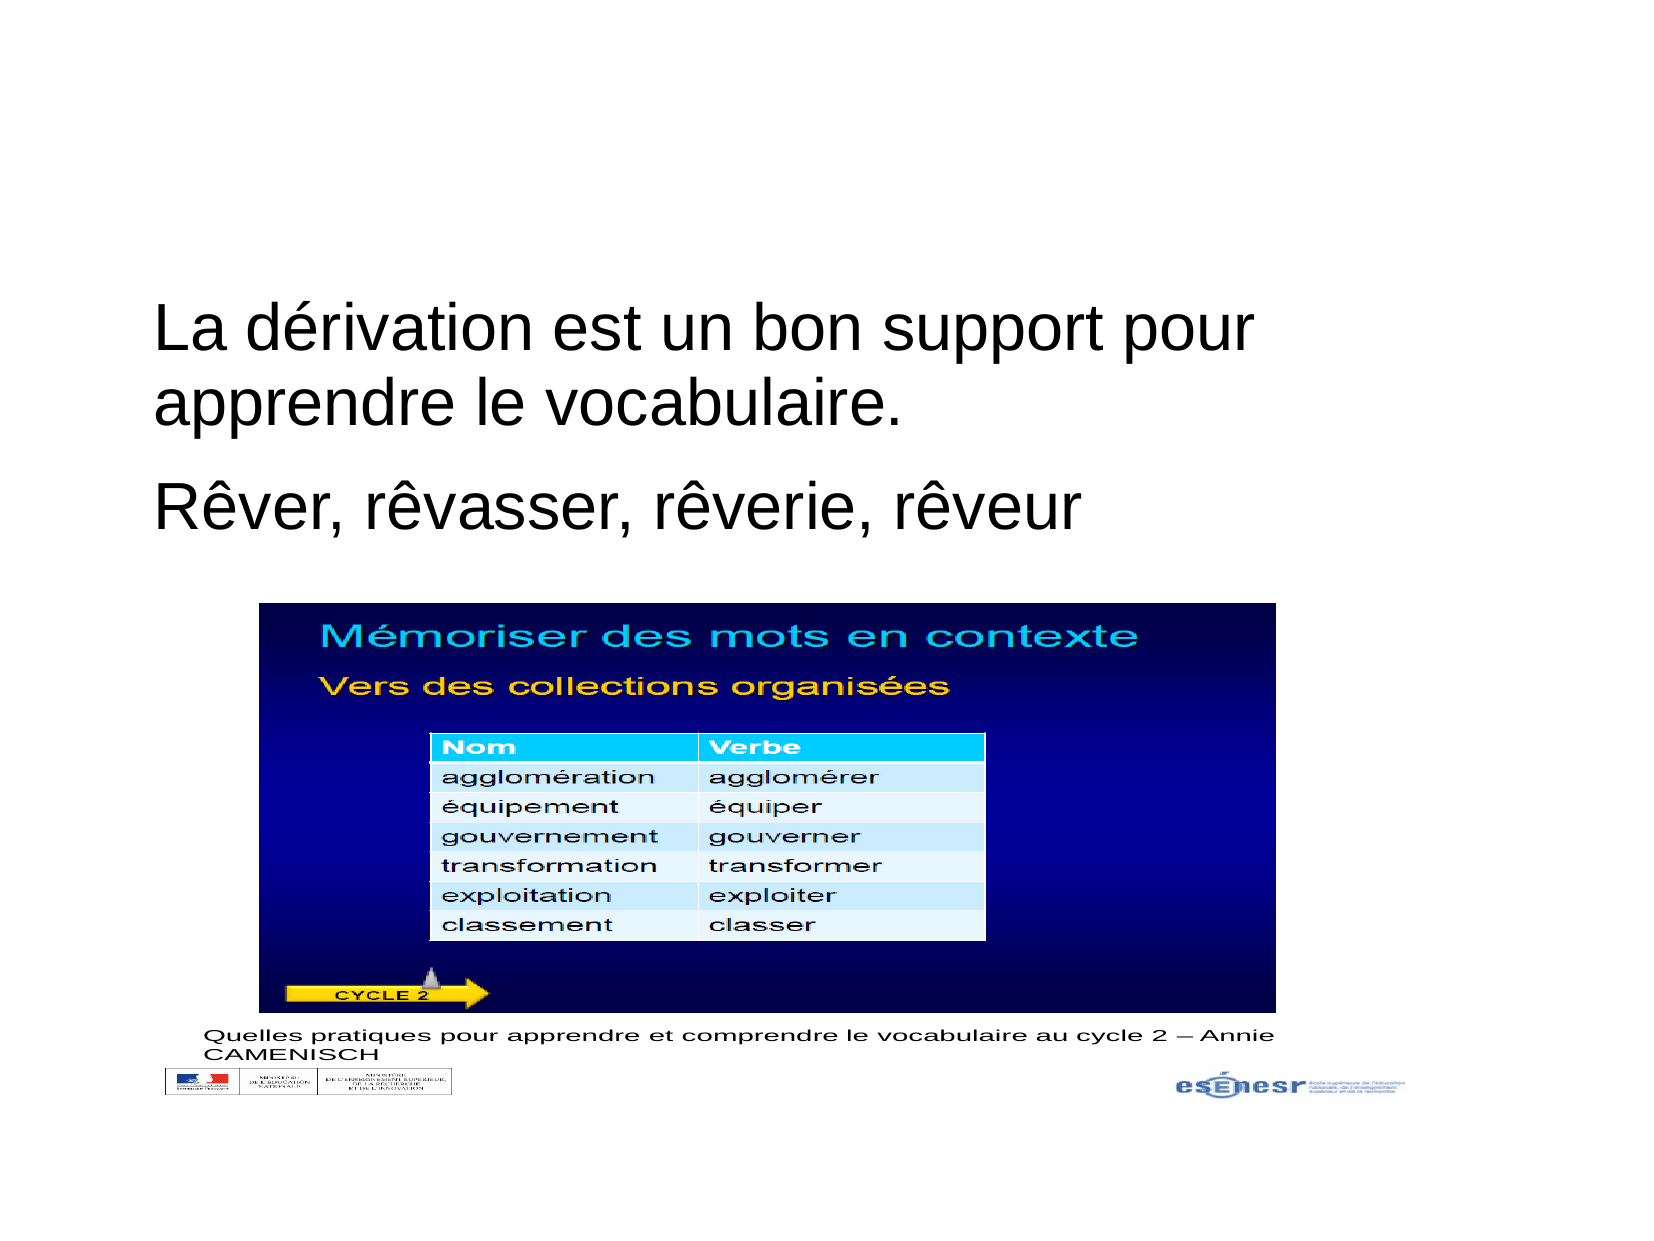

#
La dérivation est un bon support pour apprendre le vocabulaire.
Rêver, rêvasser, rêverie, rêveur